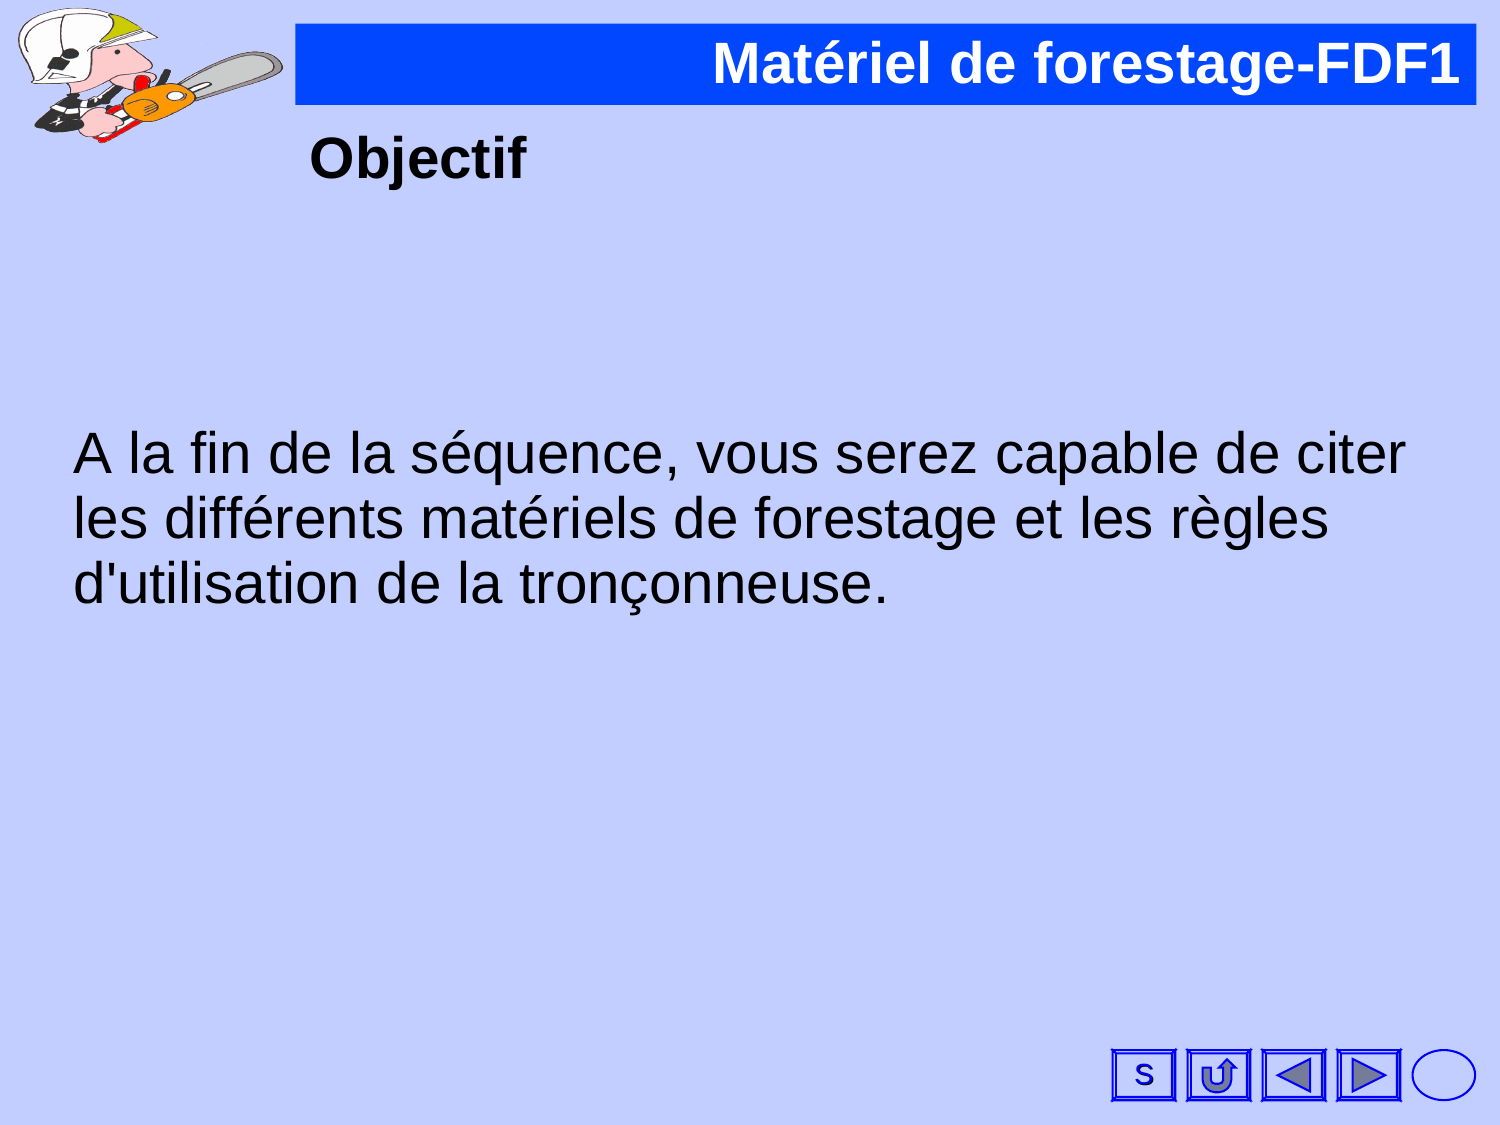

Matériel de forestage-FDF1
Objectif
A la fin de la séquence, vous serez capable de citer
les différents matériels de forestage et les règles
d'utilisation de la tronçonneuse.
S